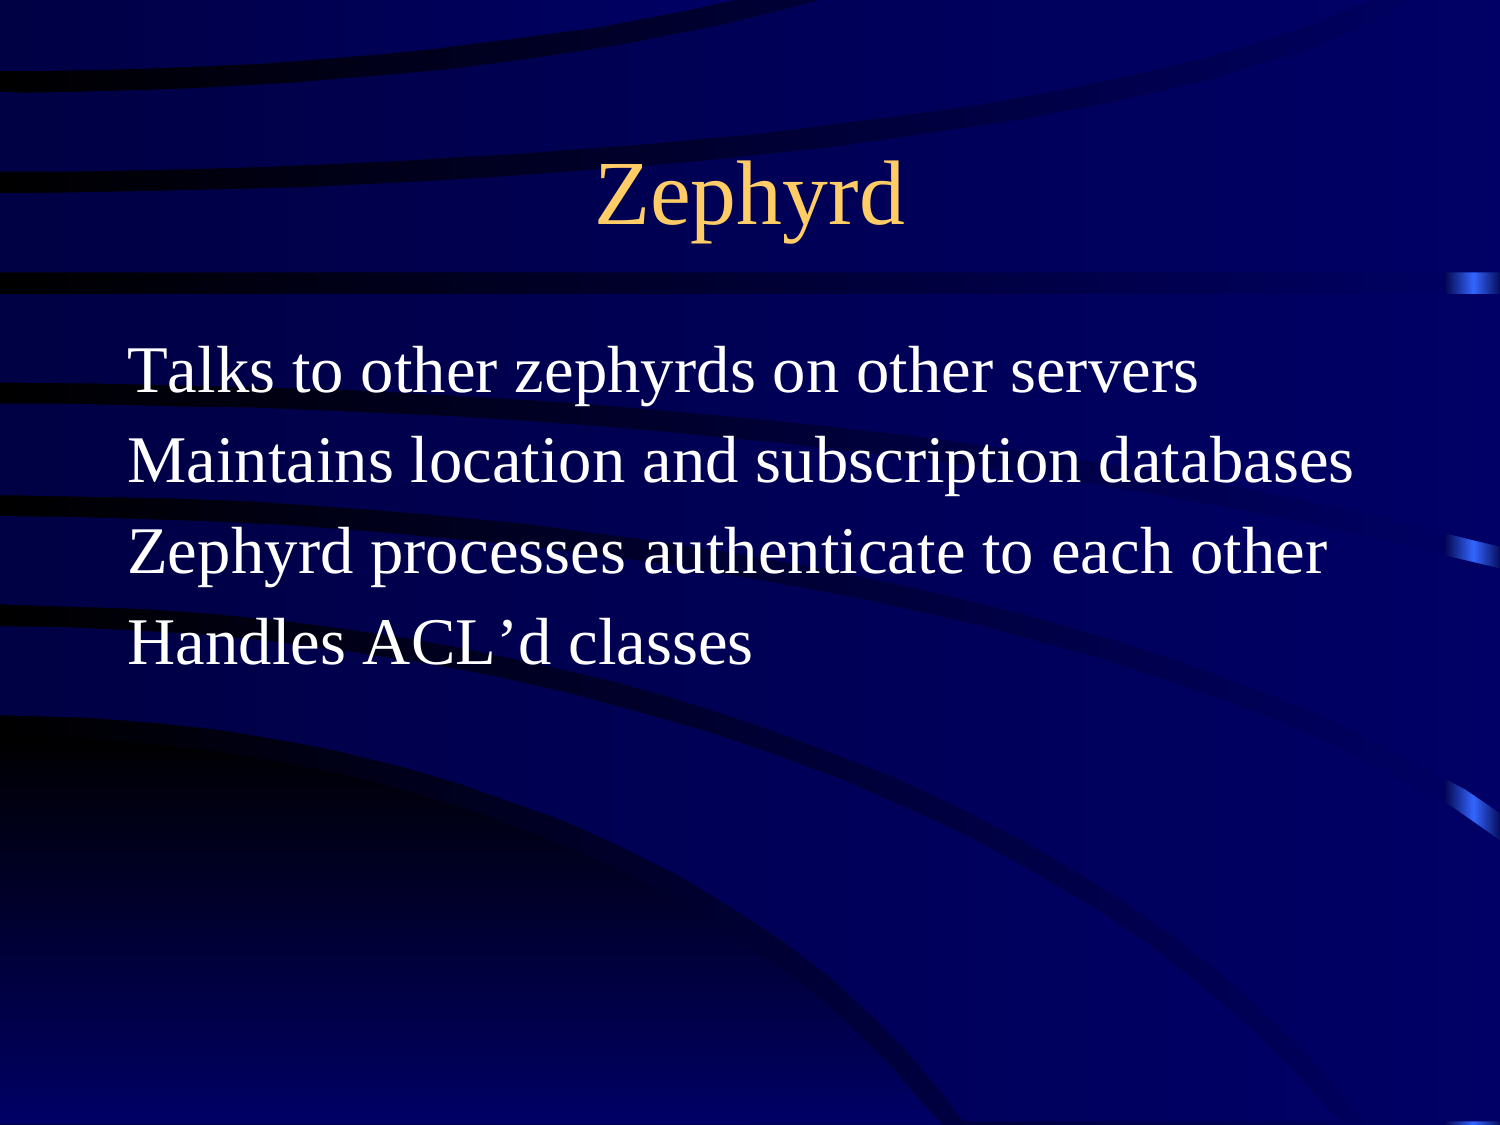

# Zephyrd
Talks to other zephyrds on other servers
Maintains location and subscription databases
Zephyrd processes authenticate to each other
Handles ACL’d classes